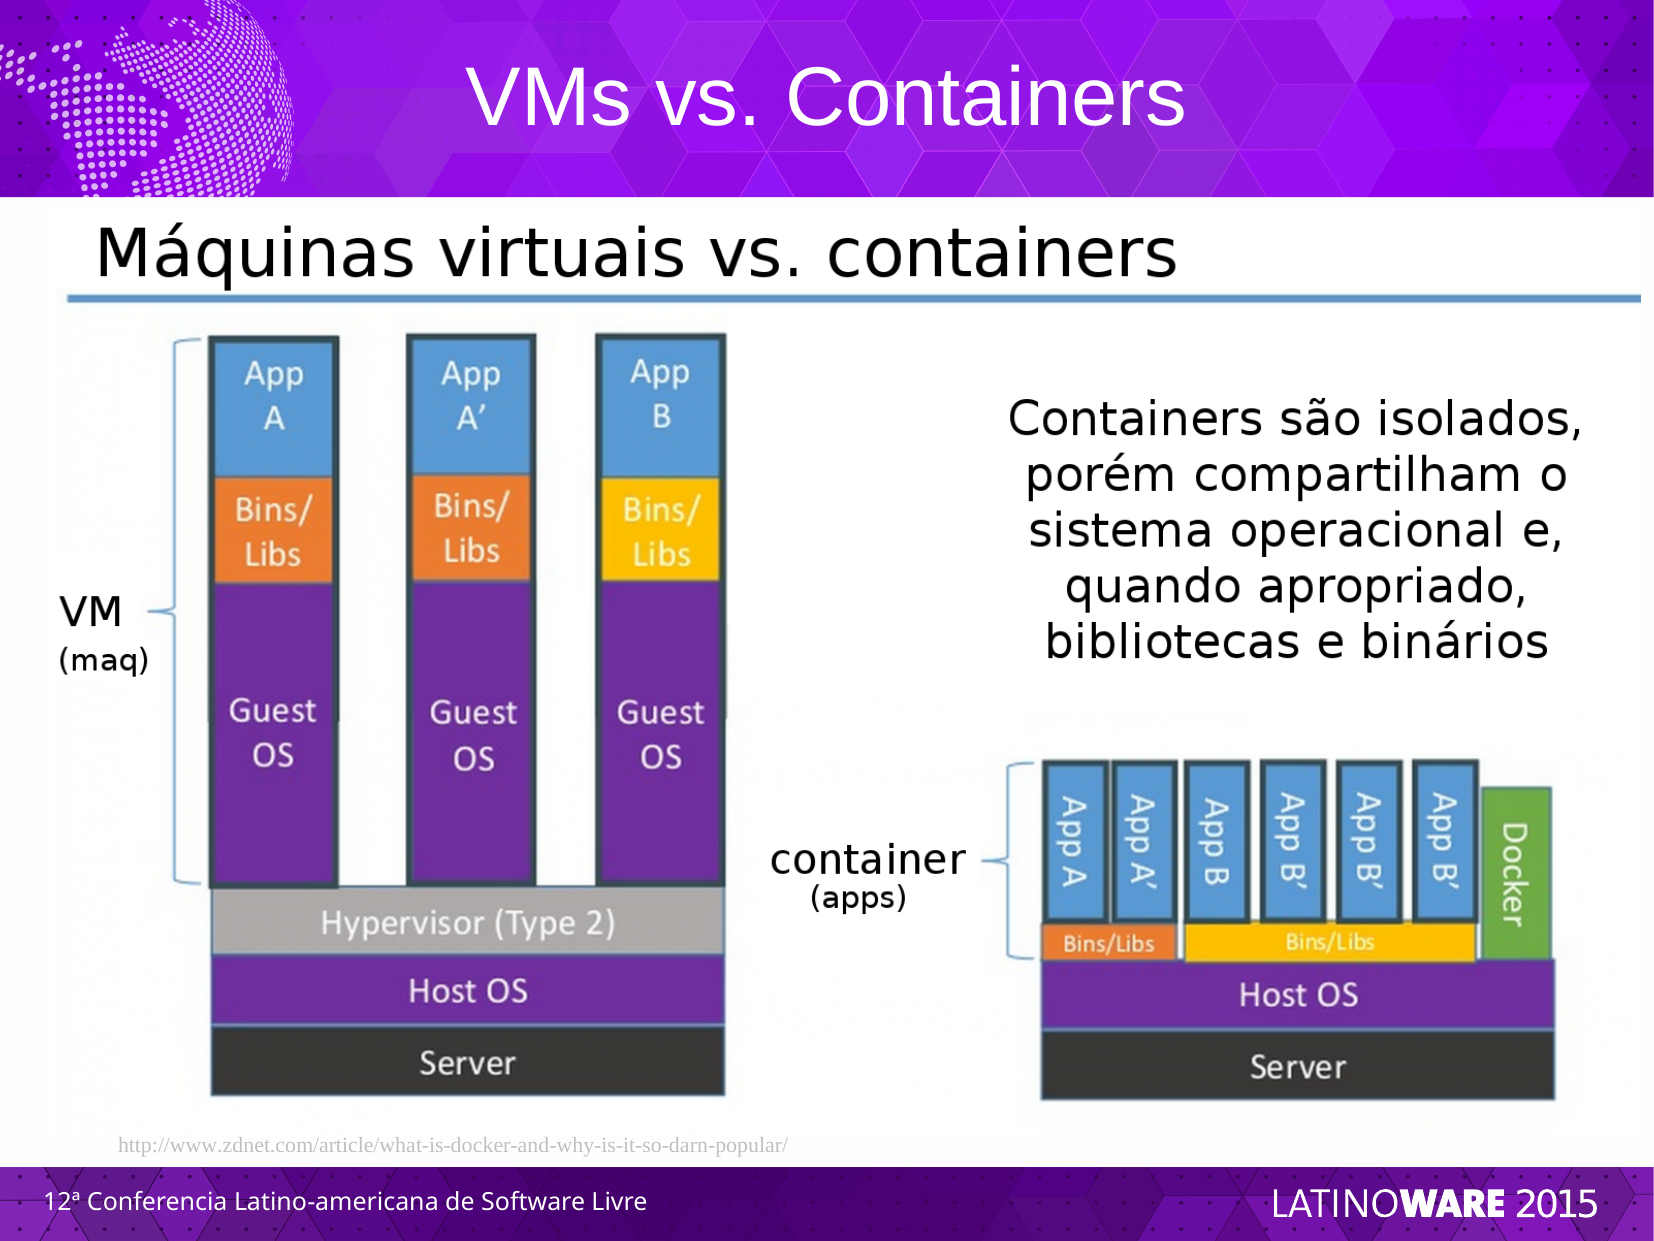

VMs vs. Containers
http://www.zdnet.com/article/what-is-docker-and-why-is-it-so-darn-popular/
12ª Conferencia Latino-americana de Software Livre